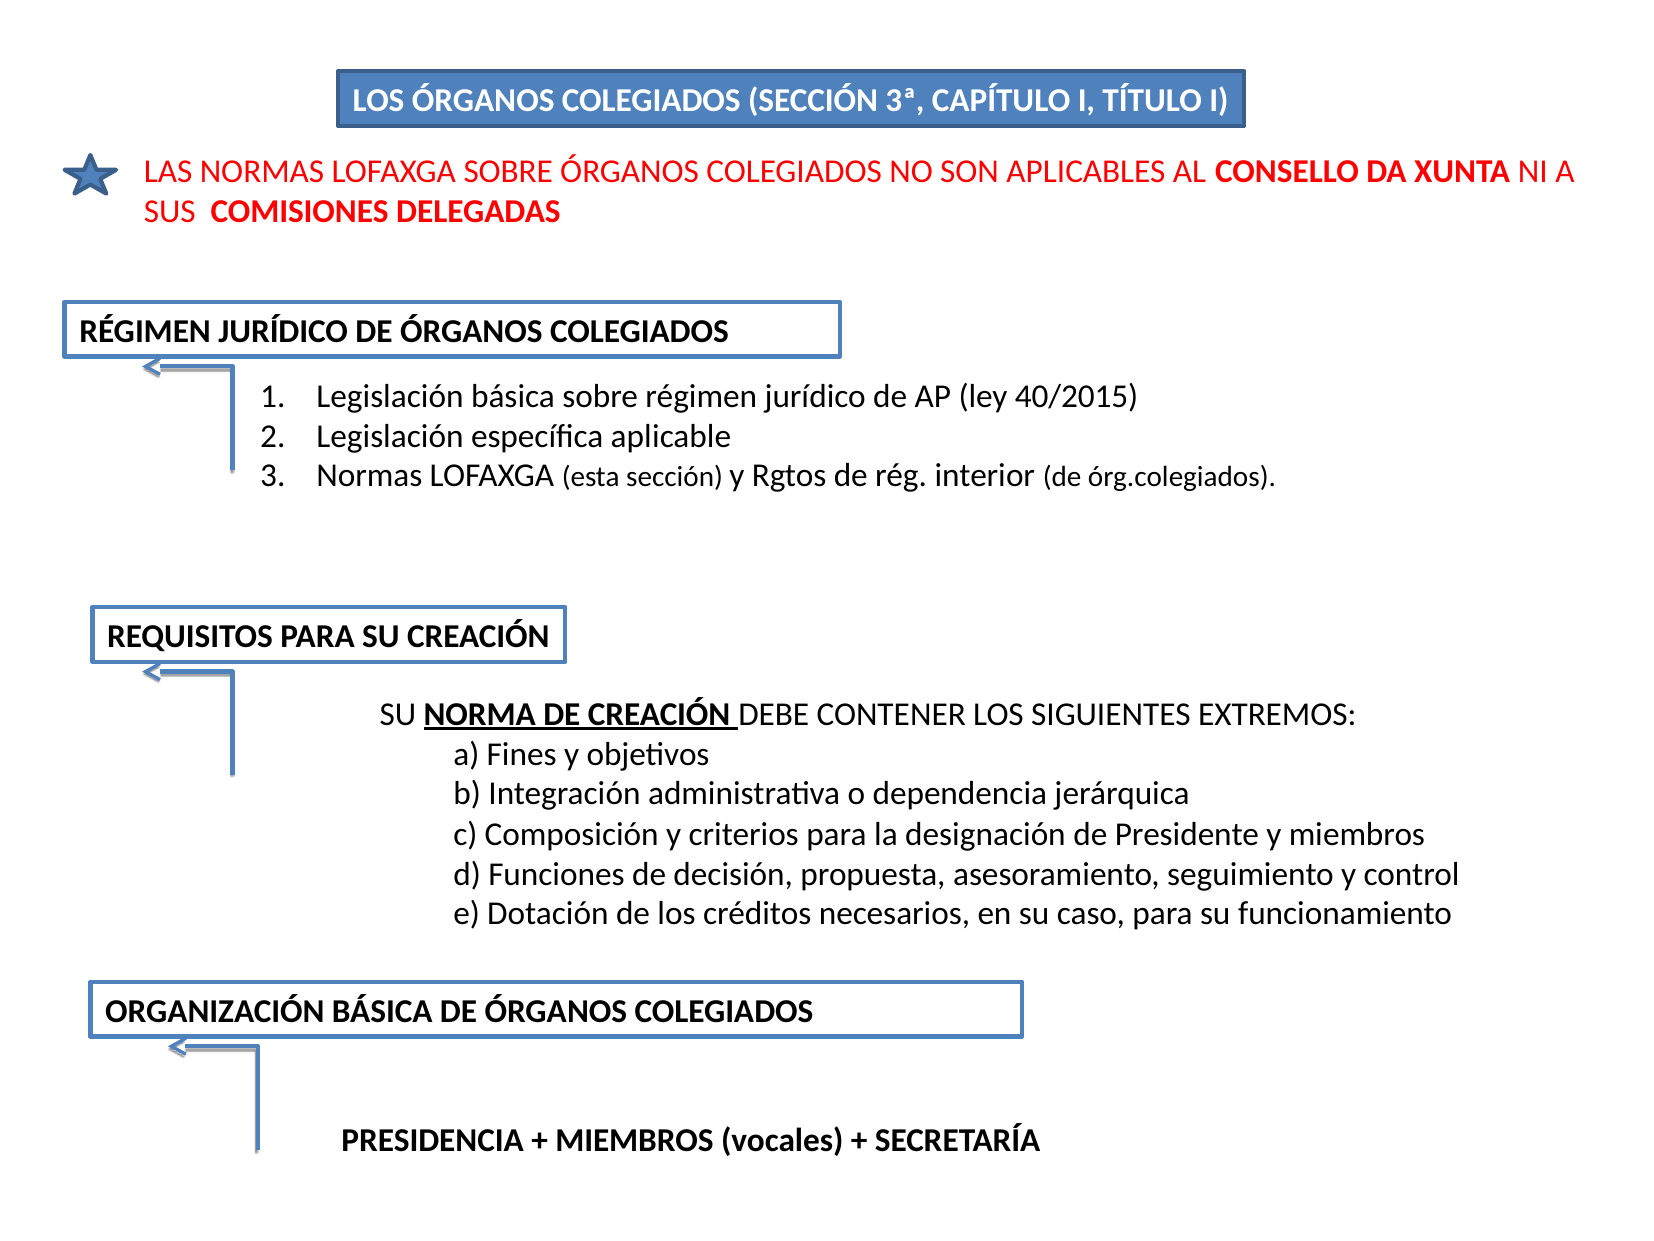

LOS ÓRGANOS COLEGIADOS (SECCIÓN 3ª, CAPÍTULO I, TÍTULO I)
LAS NORMAS LOFAXGA SOBRE ÓRGANOS COLEGIADOS NO SON APLICABLES AL CONSELLO DA XUNTA NI A SUS COMISIONES DELEGADAS
RÉGIMEN JURÍDICO DE ÓRGANOS COLEGIADOS
Legislación básica sobre régimen jurídico de AP (ley 40/2015)
Legislación específica aplicable
Normas LOFAXGA (esta sección) y Rgtos de rég. interior (de órg.colegiados).
REQUISITOS PARA SU CREACIÓN
SU NORMA DE CREACIÓN DEBE CONTENER LOS SIGUIENTES EXTREMOS:
	a) Fines y objetivos
	b) Integración administrativa o dependencia jerárquica
	c) Composición y criterios para la designación de Presidente y miembros
	d) Funciones de decisión, propuesta, asesoramiento, seguimiento y control
	e) Dotación de los créditos necesarios, en su caso, para su funcionamiento
ORGANIZACIÓN BÁSICA DE ÓRGANOS COLEGIADOS
PRESIDENCIA + MIEMBROS (vocales) + SECRETARÍA